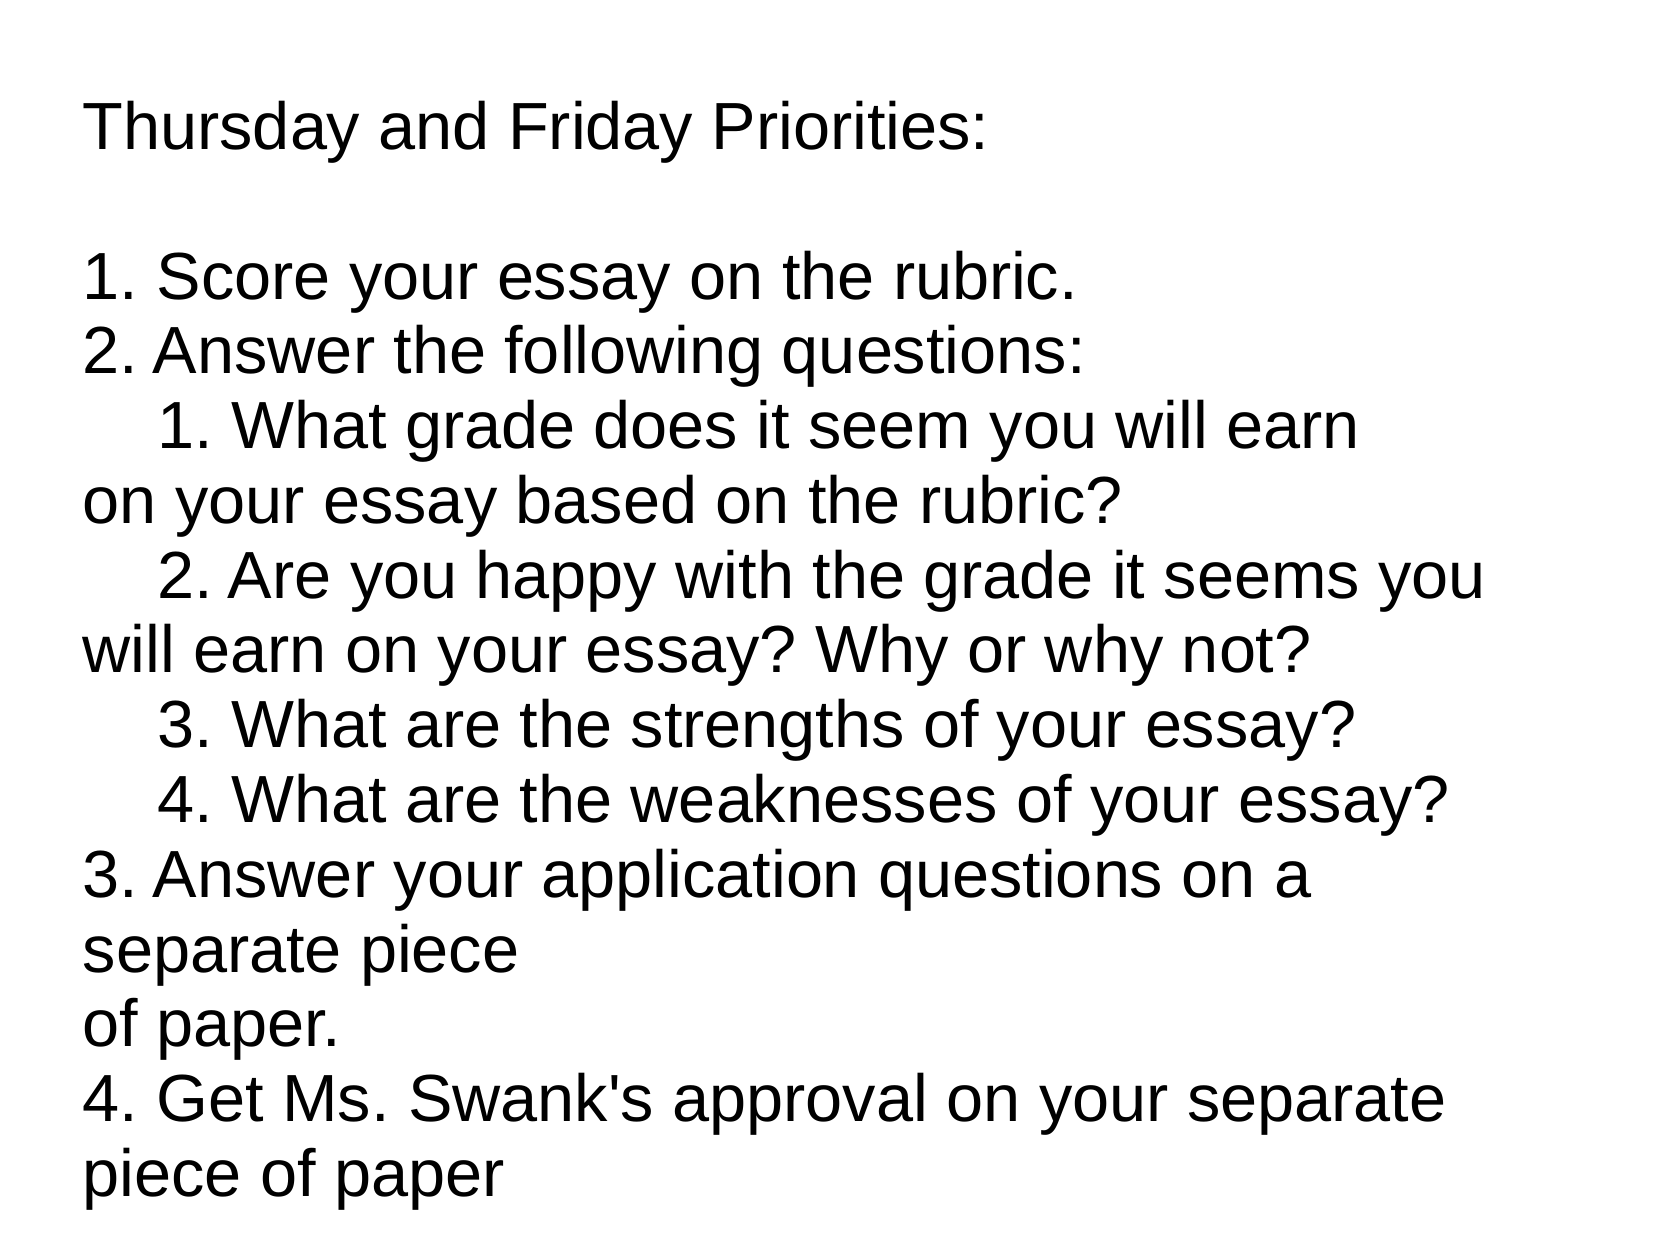

#
Thursday and Friday Priorities:
1. Score your essay on the rubric.
2. Answer the following questions:
	1. What grade does it seem you will earn
on your essay based on the rubric?
	2. Are you happy with the grade it seems you
will earn on your essay? Why or why not?
	3. What are the strengths of your essay?
	4. What are the weaknesses of your essay?
3. Answer your application questions on a separate piece
of paper.
4. Get Ms. Swank's approval on your separate piece of paper